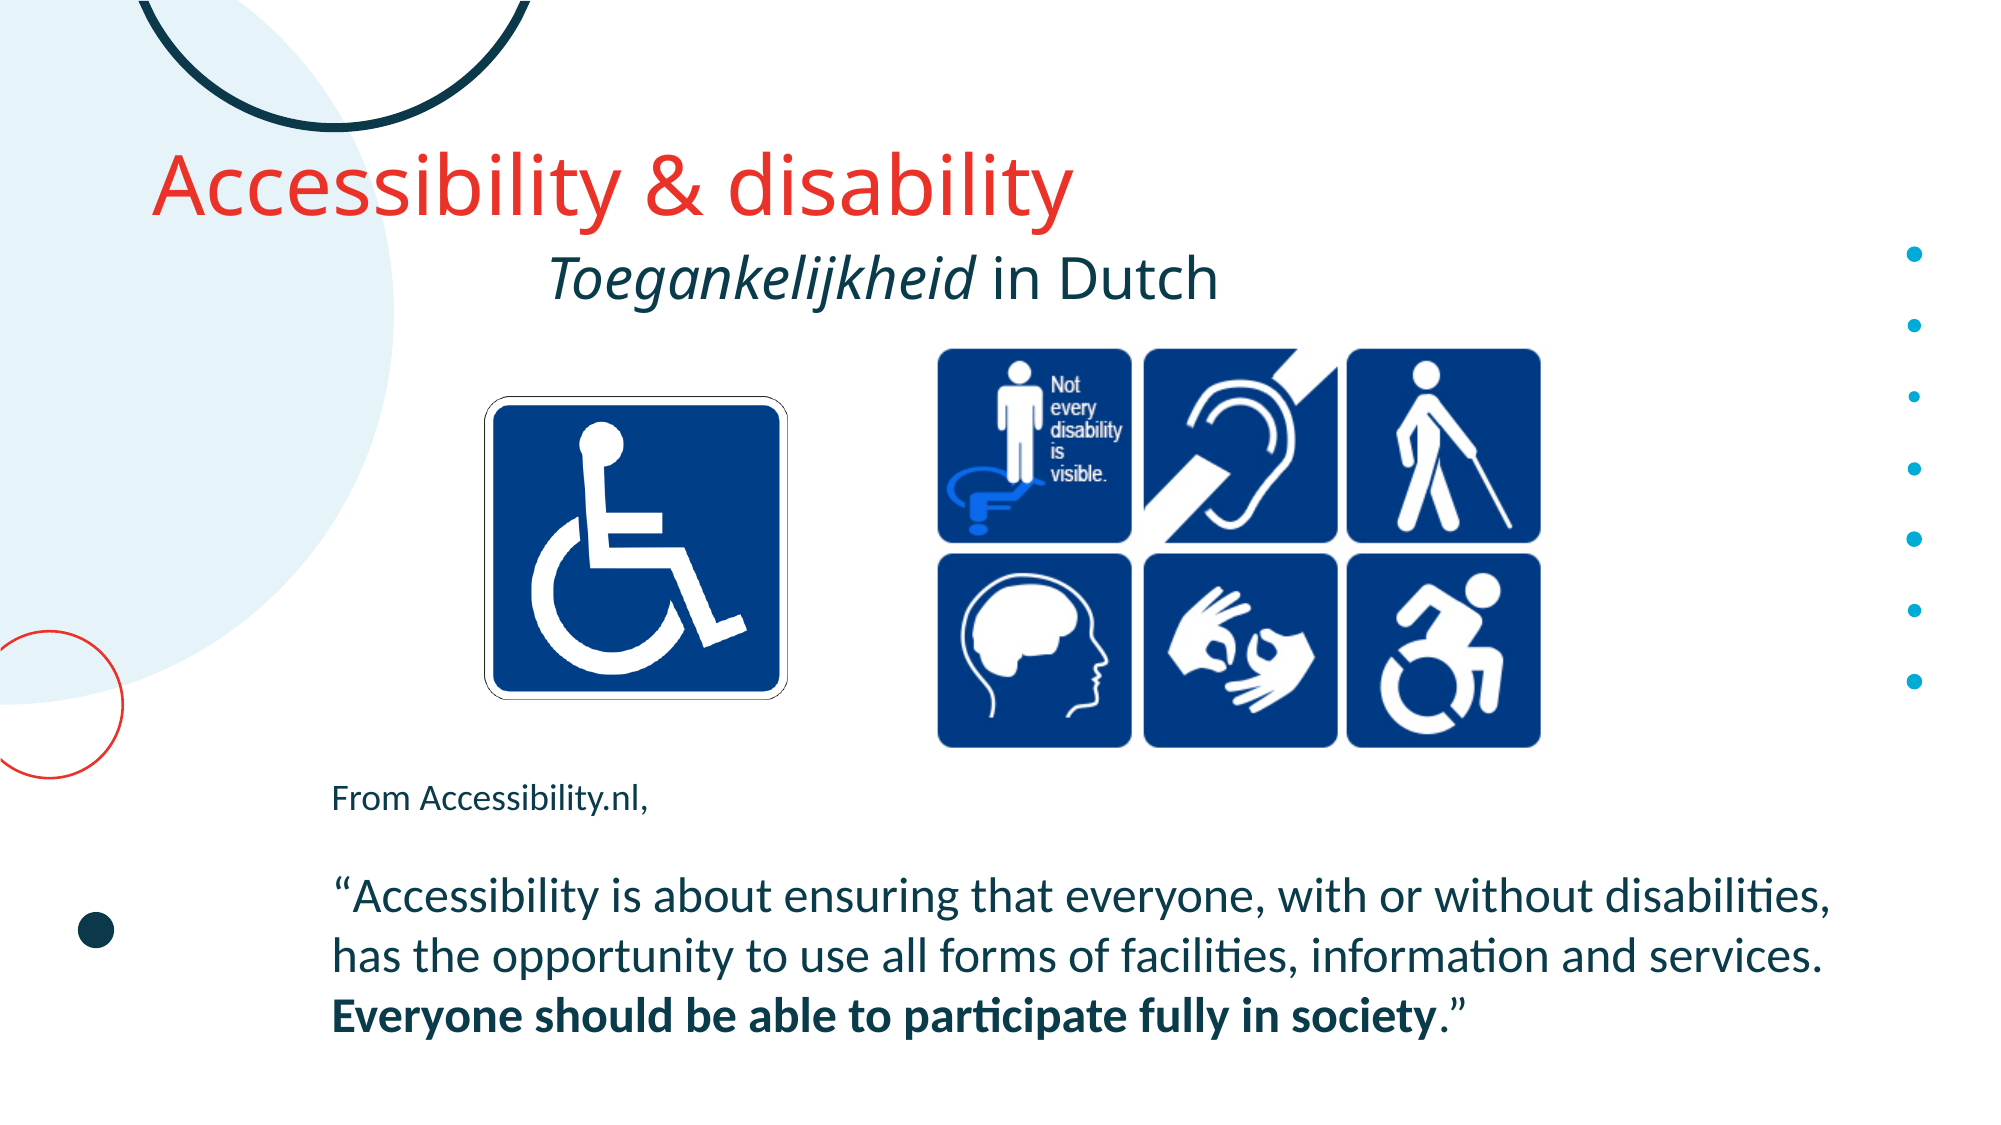

# Accessibility & disability
Toegankelijkheid in Dutch
From Accessibility.nl,
“Accessibility is about ensuring that everyone, with or without disabilities, has the opportunity to use all forms of facilities, information and services.
Everyone should be able to participate fully in society.”